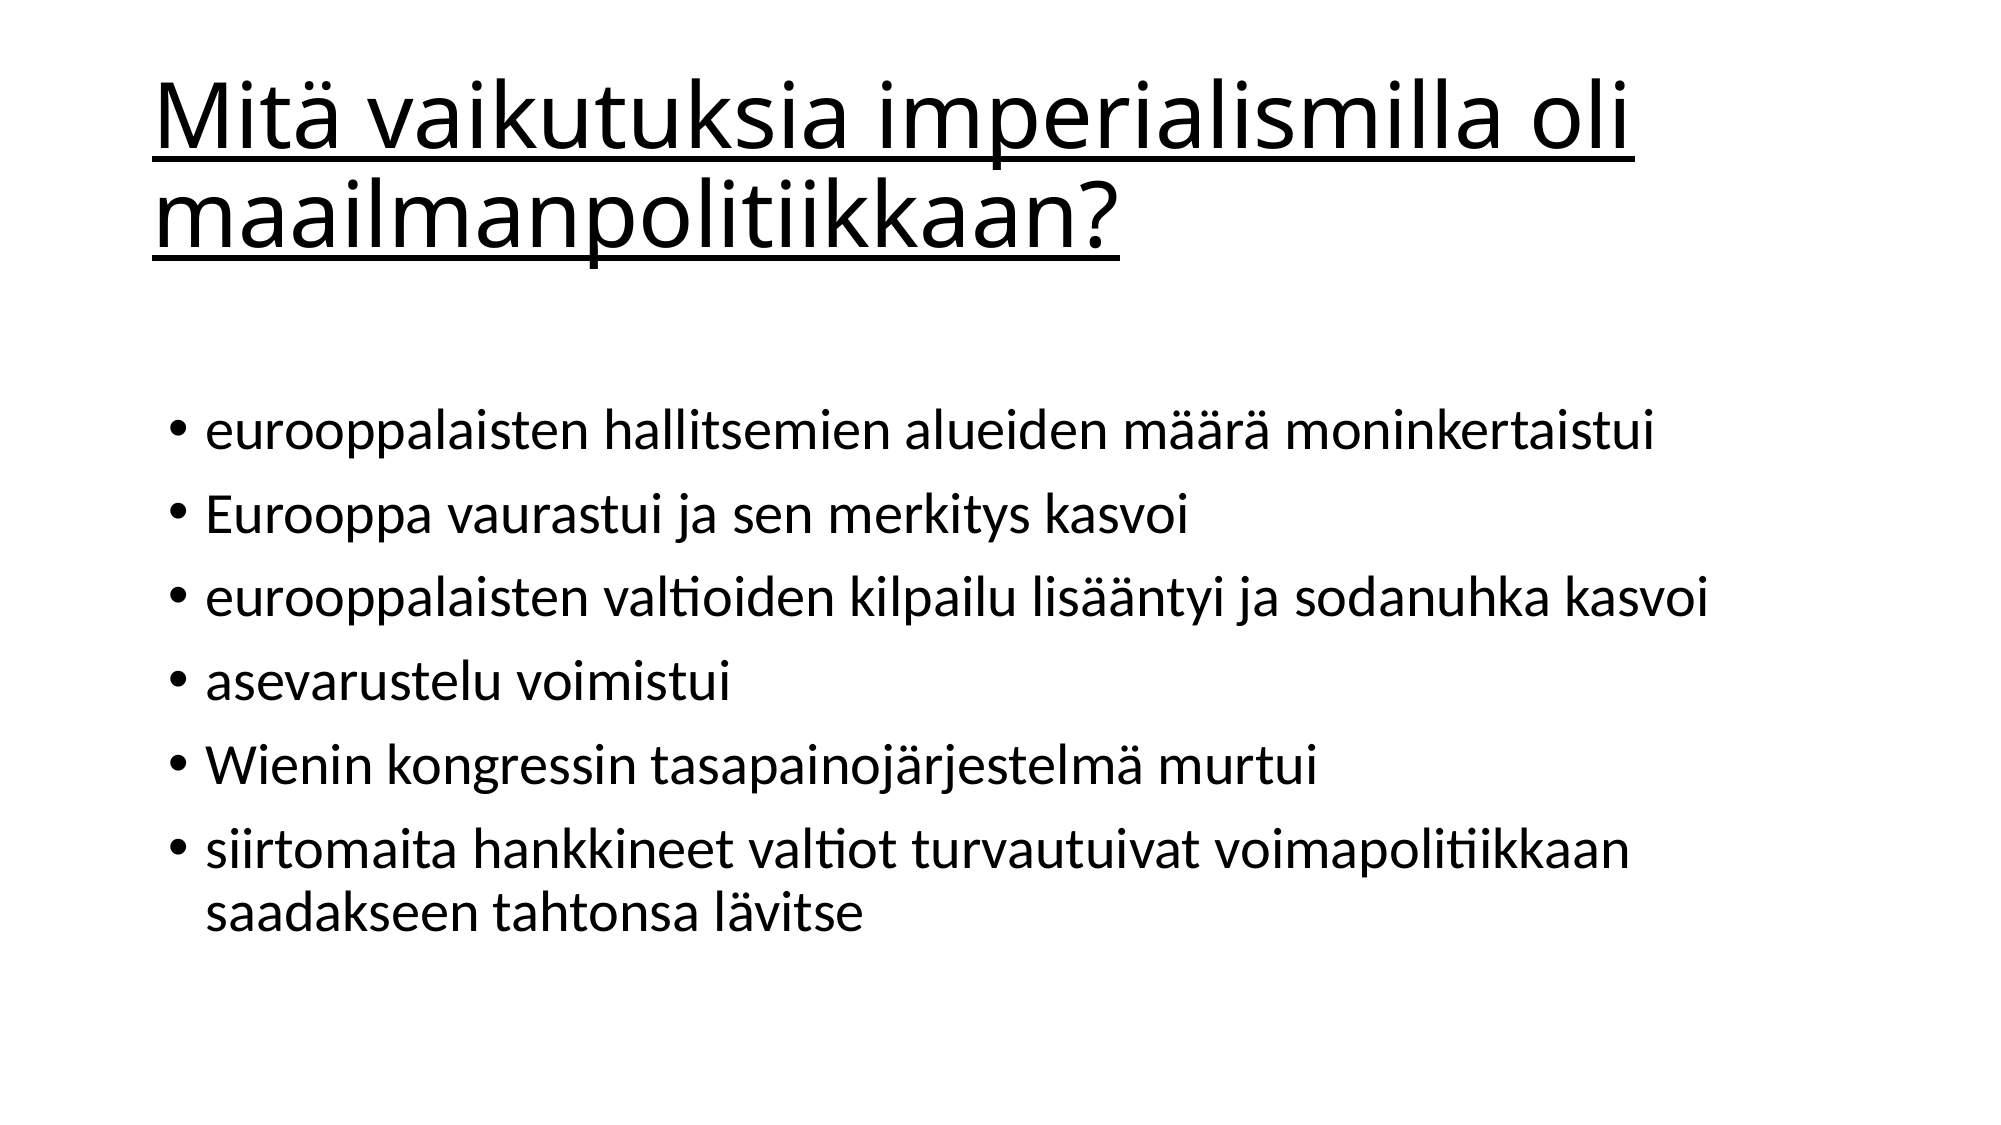

# Mitä vaikutuksia imperialismilla oli maailmanpolitiikkaan?
eurooppalaisten hallitsemien alueiden määrä moninkertaistui
Eurooppa vaurastui ja sen merkitys kasvoi
eurooppalaisten valtioiden kilpailu lisääntyi ja sodanuhka kasvoi
asevarustelu voimistui
Wienin kongressin tasapainojärjestelmä murtui
siirtomaita hankkineet valtiot turvautuivat voimapolitiikkaan saadakseen tahtonsa lävitse